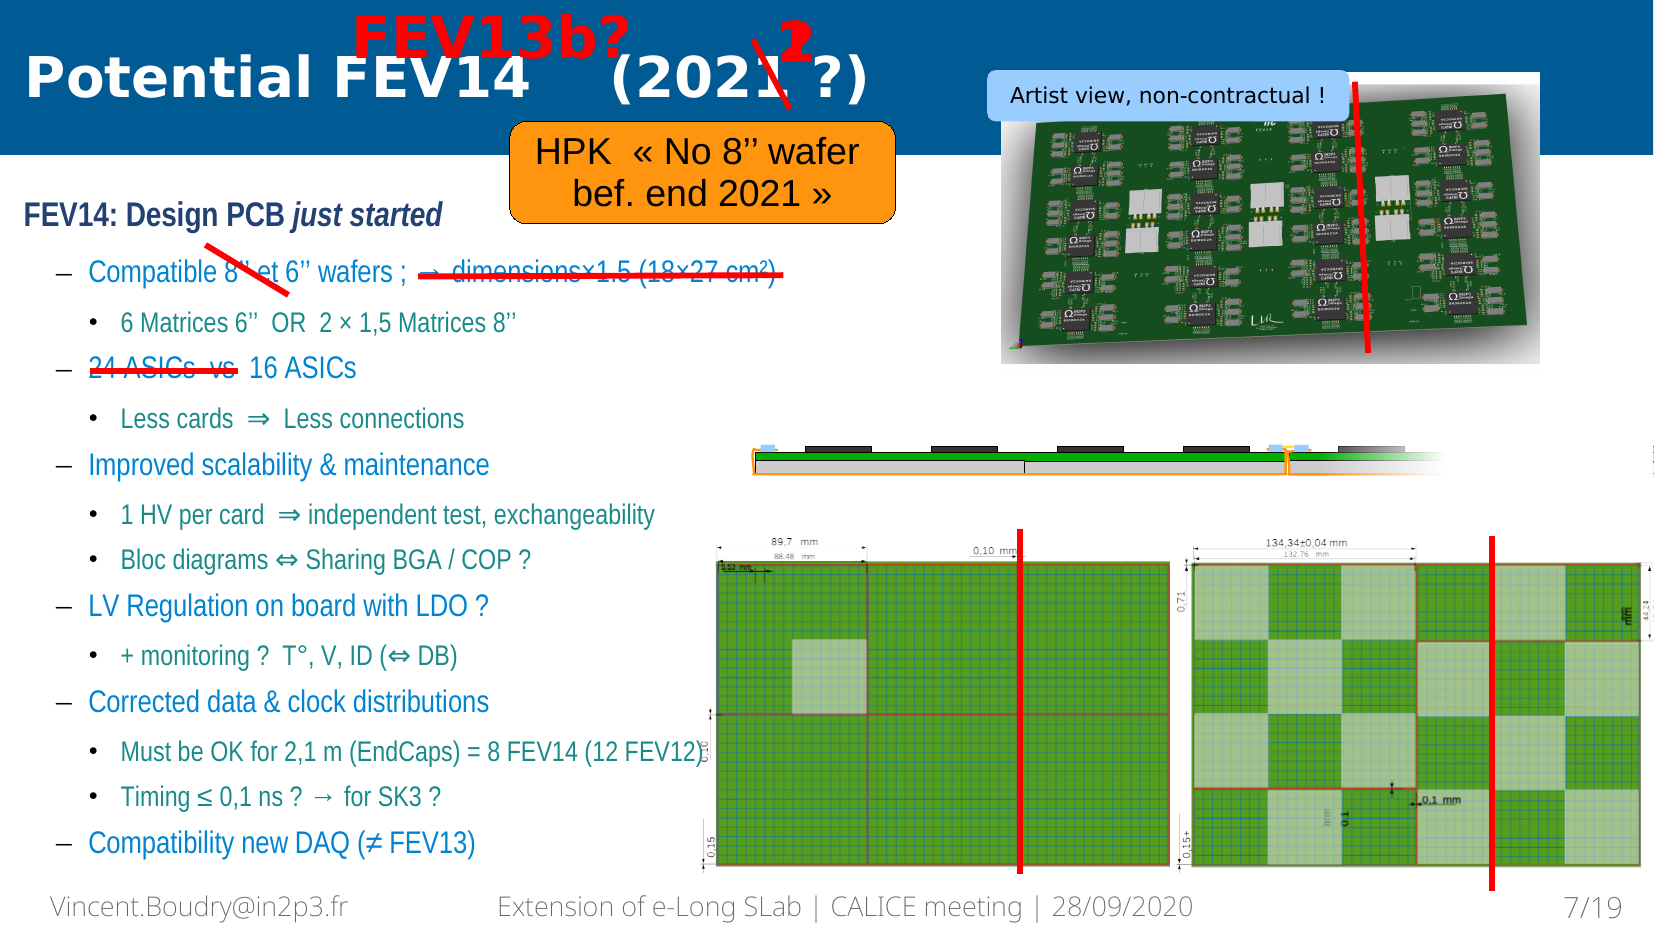

2
FEV13b?
1
# Potential FEV14 (2021 ?)
Artist view, non-contractual !
HPK  « No 8’’ wafer
bef. end 2021 »
FEV14: Design PCB just started
Compatible 8’’ et 6’’ wafers ; → dimensions×1.5 (18×27 cm²)
6 Matrices 6’’ OR 2 × 1,5 Matrices 8’’
24 ASICs vs 16 ASICs
Less cards ⇒ Less connections
Improved scalability & maintenance
1 HV per card ⇒ independent test, exchangeability
Bloc diagrams ⇔ Sharing BGA / COP ?
LV Regulation on board with LDO ?
+ monitoring ? T°, V, ID (⇔ DB)
Corrected data & clock distributions
Must be OK for 2,1 m (EndCaps) = 8 FEV14 (12 FEV12)
Timing ≤ 0,1 ns ? → for SK3 ?
Compatibility new DAQ (≠ FEV13)
Vincent.Boudry@in2p3.fr
Extension of e-Long SLab | CALICE meeting | 28/09/2020
7